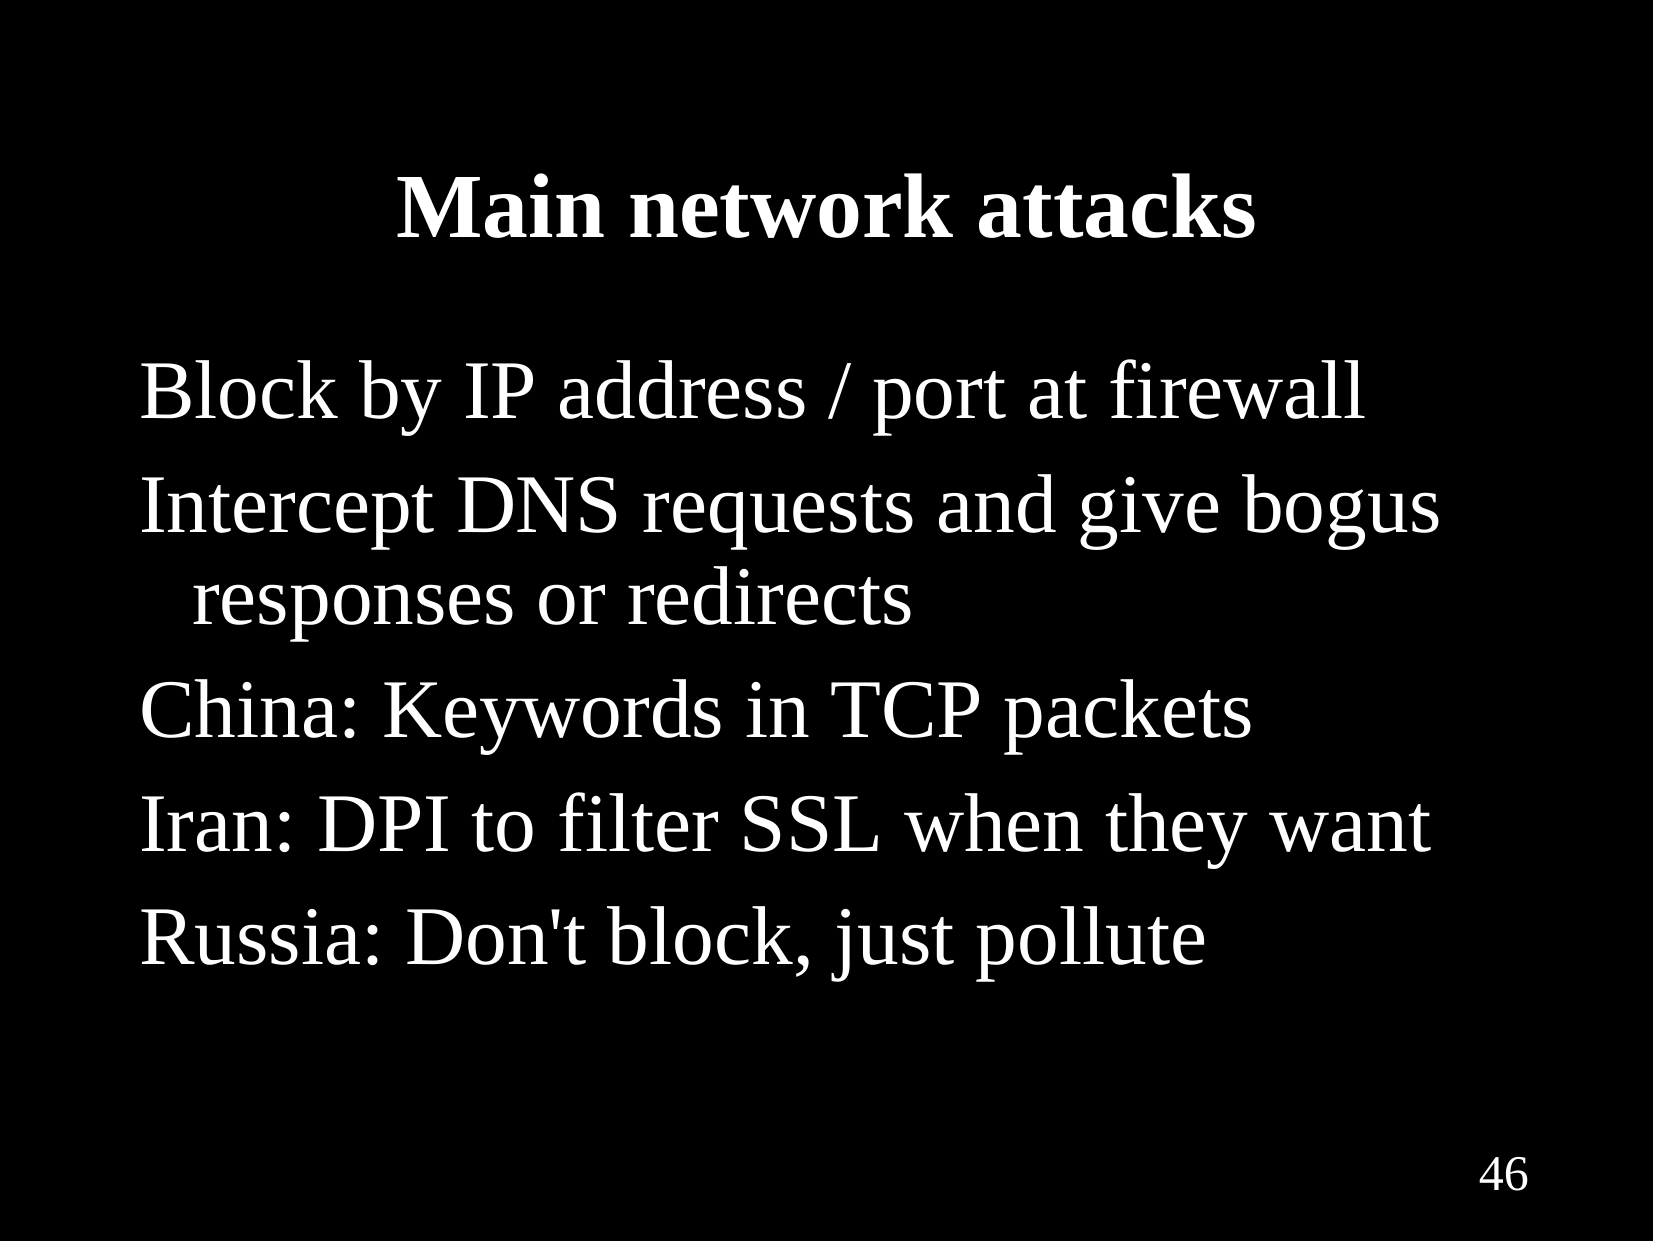

# Main network attacks
Block by IP address / port at firewall
Intercept DNS requests and give bogus responses or redirects
China: Keywords in TCP packets
Iran: DPI to filter SSL when they want
Russia: Don't block, just pollute